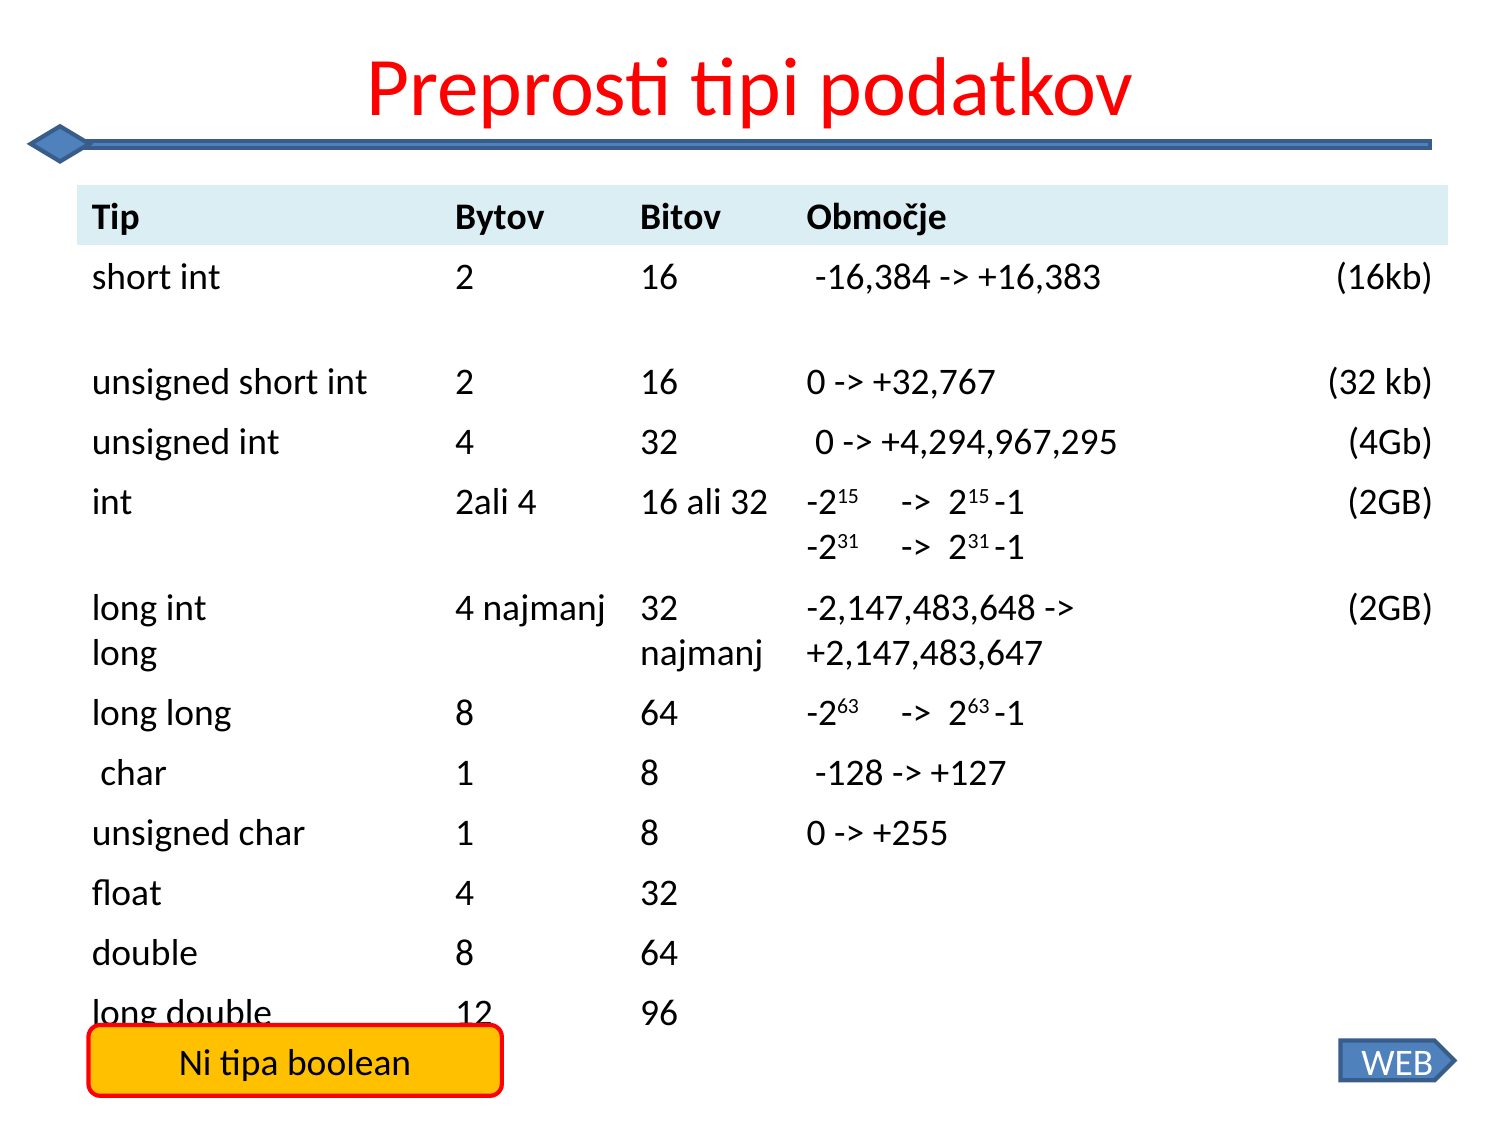

# Preprosti tipi podatkov
| Tip | Bytov | Bitov | Območje | |
| --- | --- | --- | --- | --- |
| short int | 2 | 16 | -16,384 -> +16,383 | (16kb) |
| unsigned short int | 2 | 16 | 0 -> +32,767 | (32 kb) |
| unsigned int | 4 | 32 | 0 -> +4,294,967,295 | (4Gb) |
| int | 2ali 4 | 16 ali 32 | -215 -> 215 -1 -231 -> 231 -1 | (2GB) |
| long int long | 4 najmanj | 32 najmanj | -2,147,483,648 -> +2,147,483,647 | (2GB) |
| long long | 8 | 64 | -263 -> 263 -1 | |
| char | 1 | 8 | -128 -> +127 | |
| unsigned char | 1 | 8 | 0 -> +255 | |
| float | 4 | 32 | | |
| double | 8 | 64 | | |
| long double | 12 | 96 | | |
Ni tipa boolean
WEB